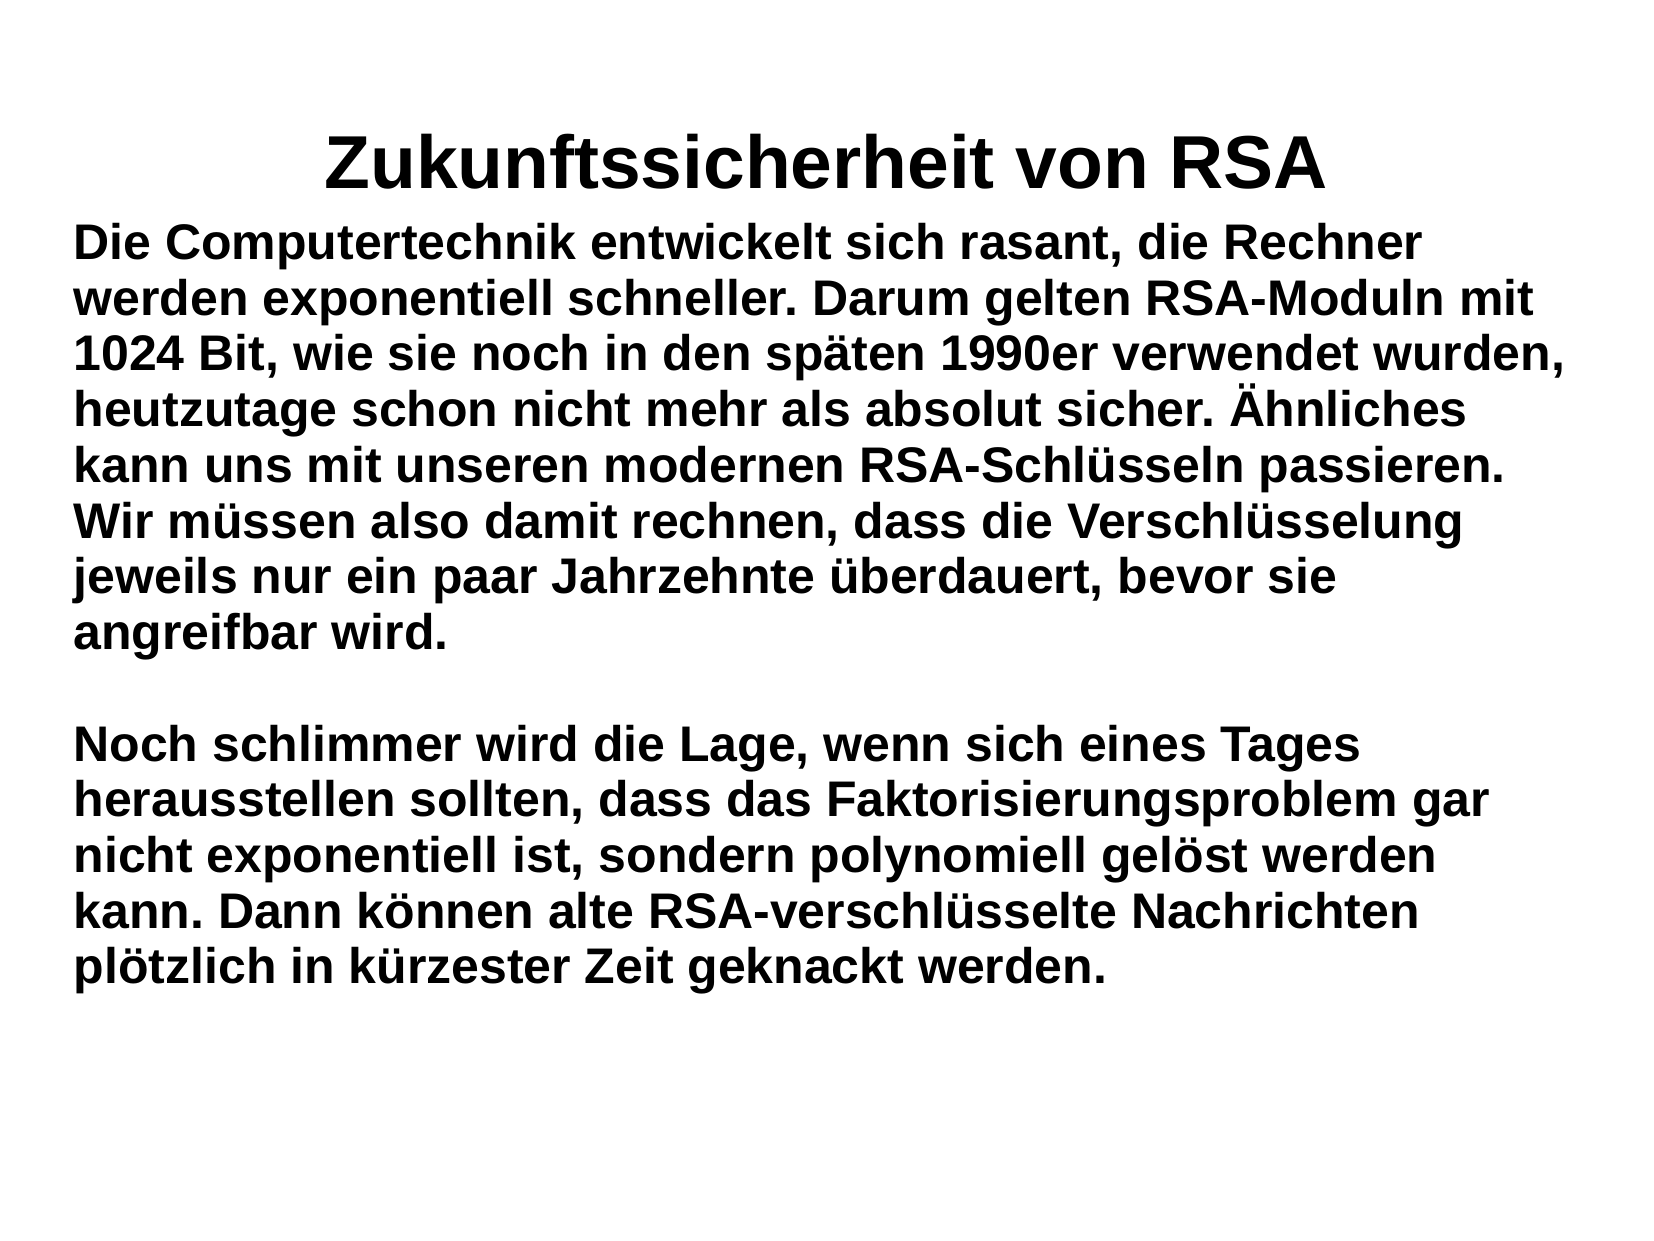

# Zukunftssicherheit von RSA
Die Computertechnik entwickelt sich rasant, die Rechner werden exponentiell schneller. Darum gelten RSA-Moduln mit 1024 Bit, wie sie noch in den späten 1990er verwendet wurden, heutzutage schon nicht mehr als absolut sicher. Ähnliches kann uns mit unseren modernen RSA-Schlüsseln passieren. Wir müssen also damit rechnen, dass die Verschlüsselung jeweils nur ein paar Jahrzehnte überdauert, bevor sie angreifbar wird.
Noch schlimmer wird die Lage, wenn sich eines Tages herausstellen sollten, dass das Faktorisierungsproblem gar nicht exponentiell ist, sondern polynomiell gelöst werden kann. Dann können alte RSA-verschlüsselte Nachrichten plötzlich in kürzester Zeit geknackt werden.